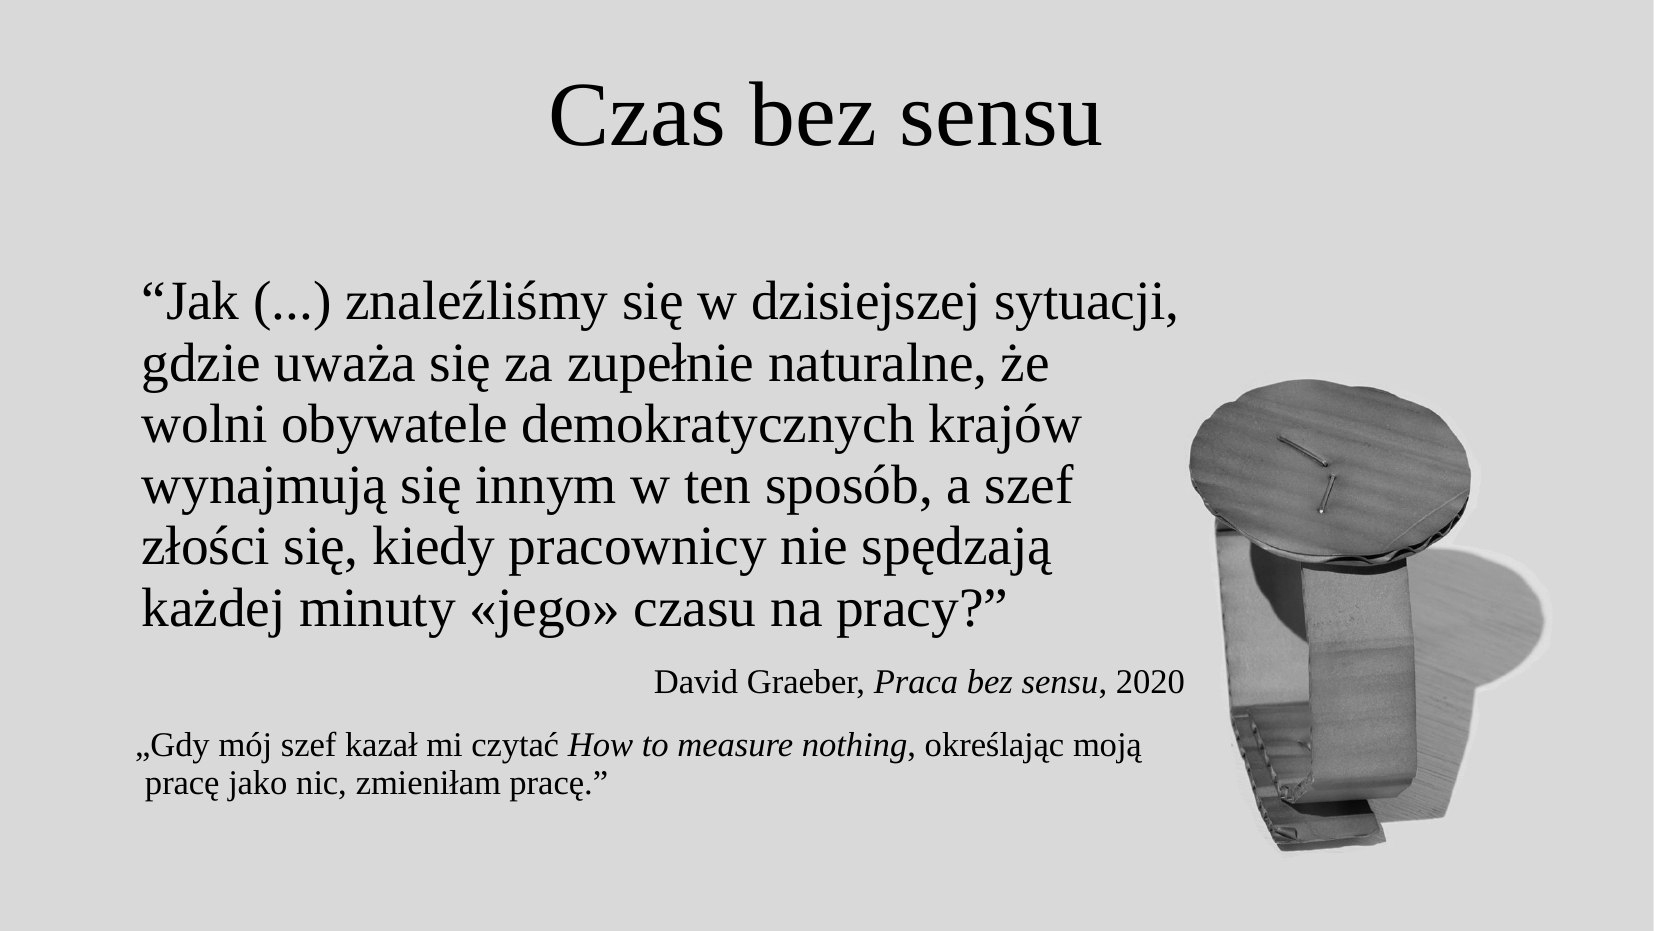

# Czas bez sensu
“Jak (...) znaleźliśmy się w dzisiejszej sytuacji, gdzie uważa się za zupełnie naturalne, że wolni obywatele demokratycznych krajów wynajmują się innym w ten sposób, a szef złości się, kiedy pracownicy nie spędzają każdej minuty «jego» czasu na pracy?”
David Graeber, Praca bez sensu, 2020
 „Gdy mój szef kazał mi czytać How to measure nothing, określając moją 	pracę jako nic, zmieniłam pracę.”